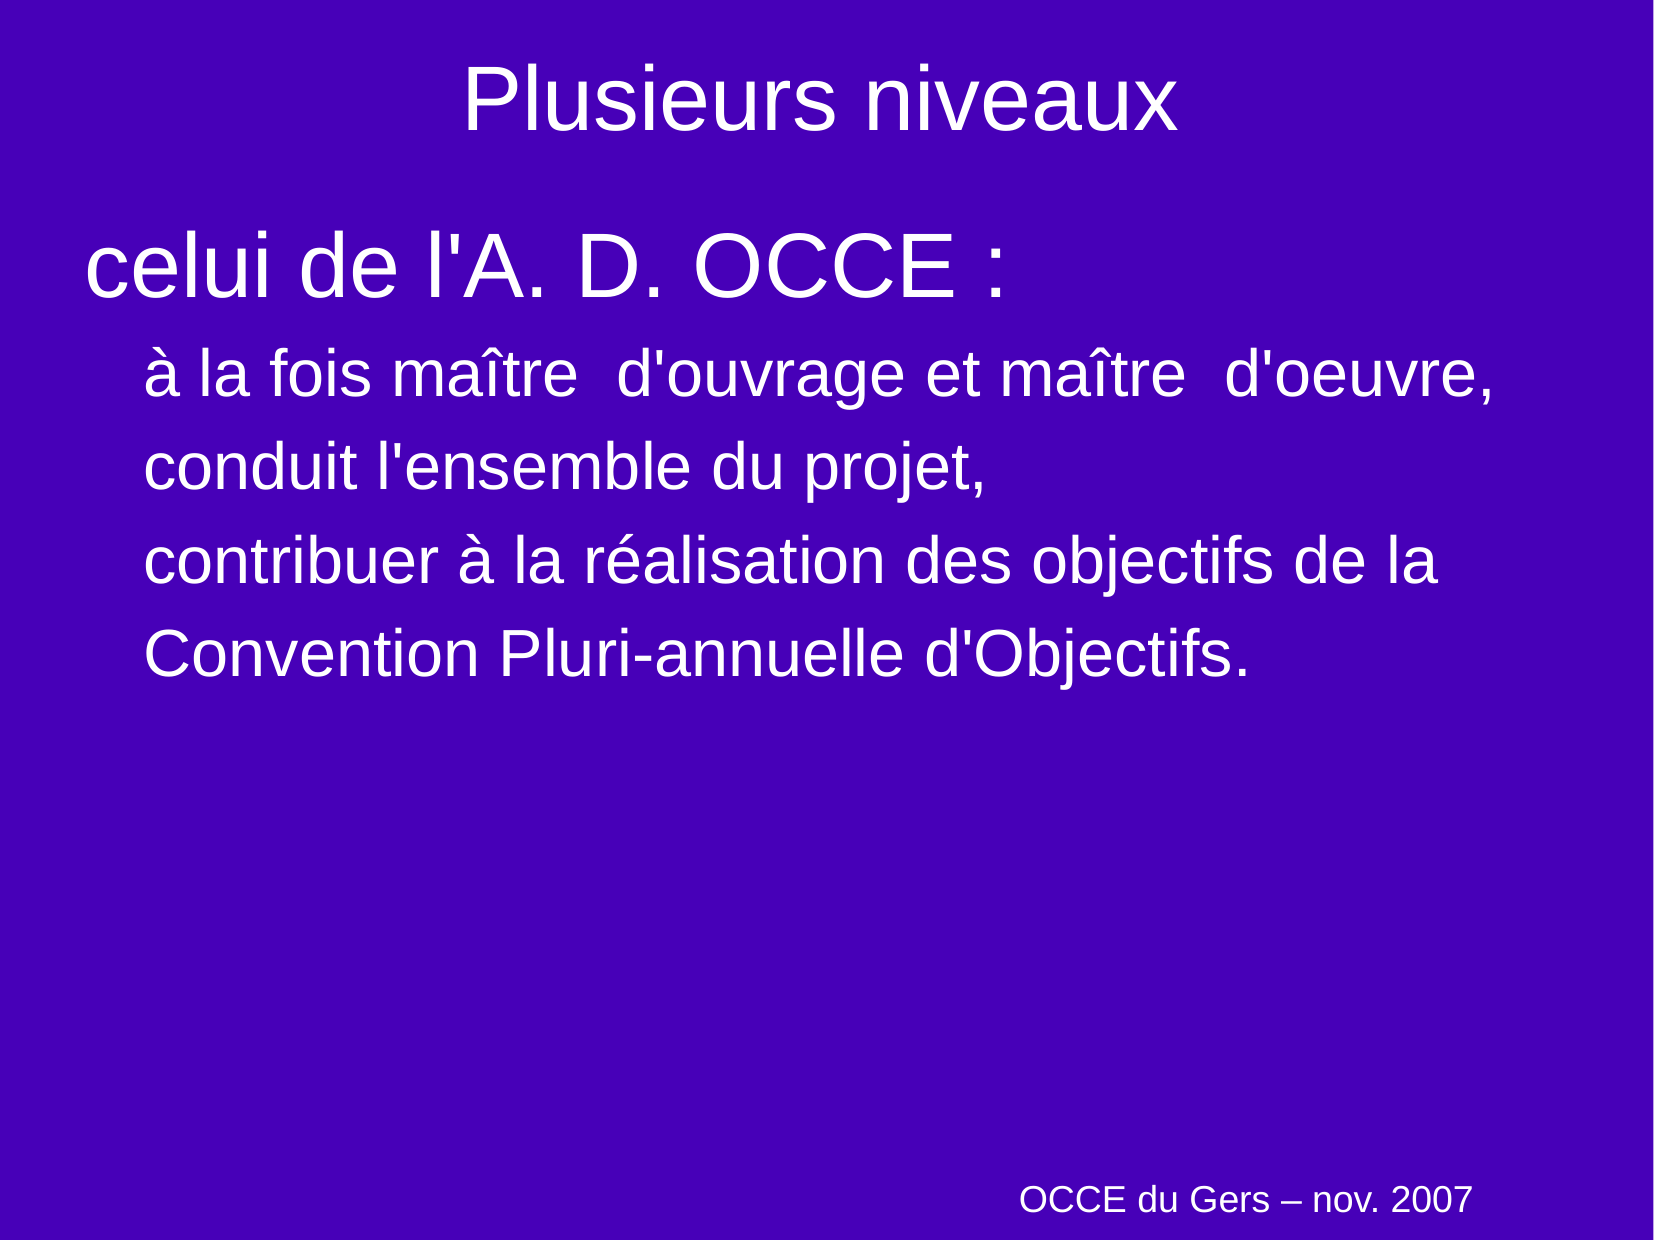

# Plusieurs niveaux
celui de l'A. D. OCCE :
à la fois maître d'ouvrage et maître d'oeuvre, conduit l'ensemble du projet,
contribuer à la réalisation des objectifs de la Convention Pluri-annuelle d'Objectifs.
OCCE du Gers – nov. 2007